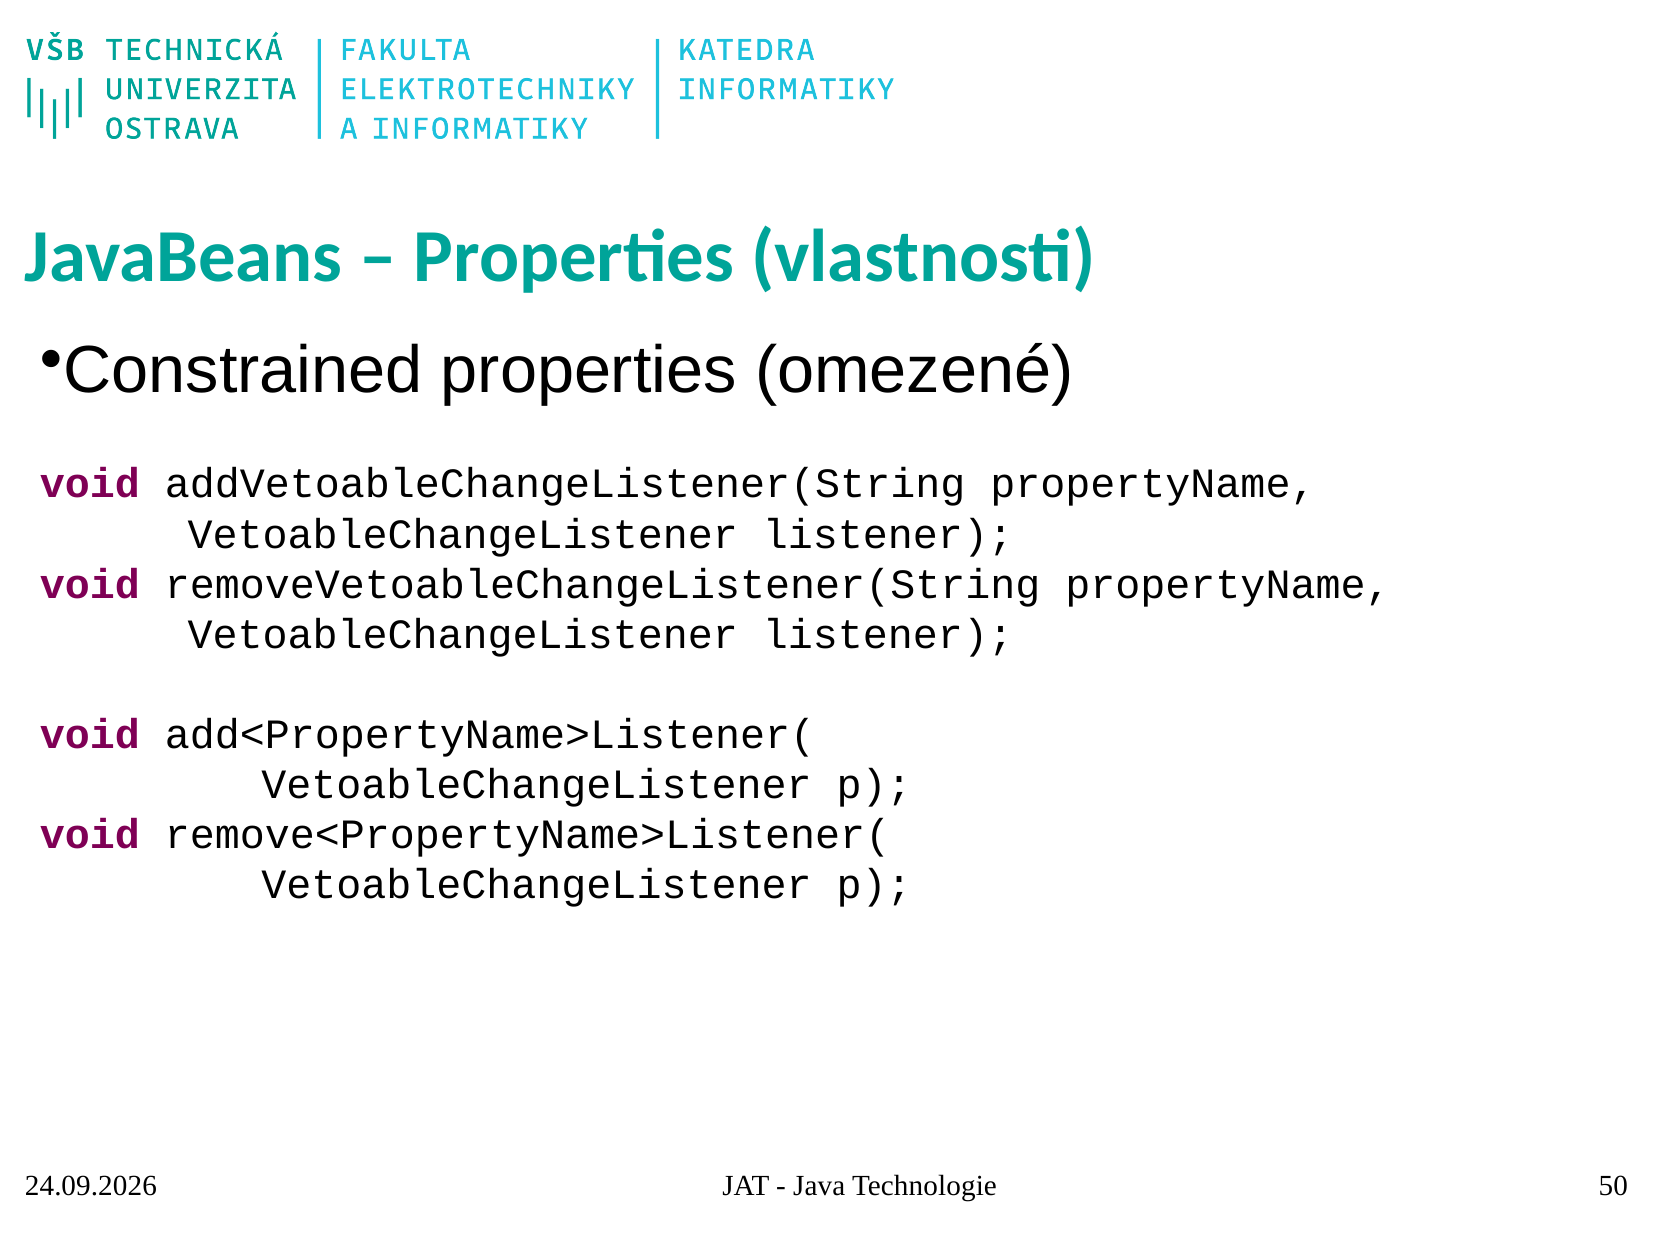

JavaBeans – Properties (vlastnosti)
# Constrained properties (omezené)
void addVetoableChangeListener(String propertyName,
		VetoableChangeListener listener);
void removeVetoableChangeListener(String propertyName,
		VetoableChangeListener listener);
void add<PropertyName>Listener(
			VetoableChangeListener p);
void remove<PropertyName>Listener(
			VetoableChangeListener p);
JAT - Java Technologie
50